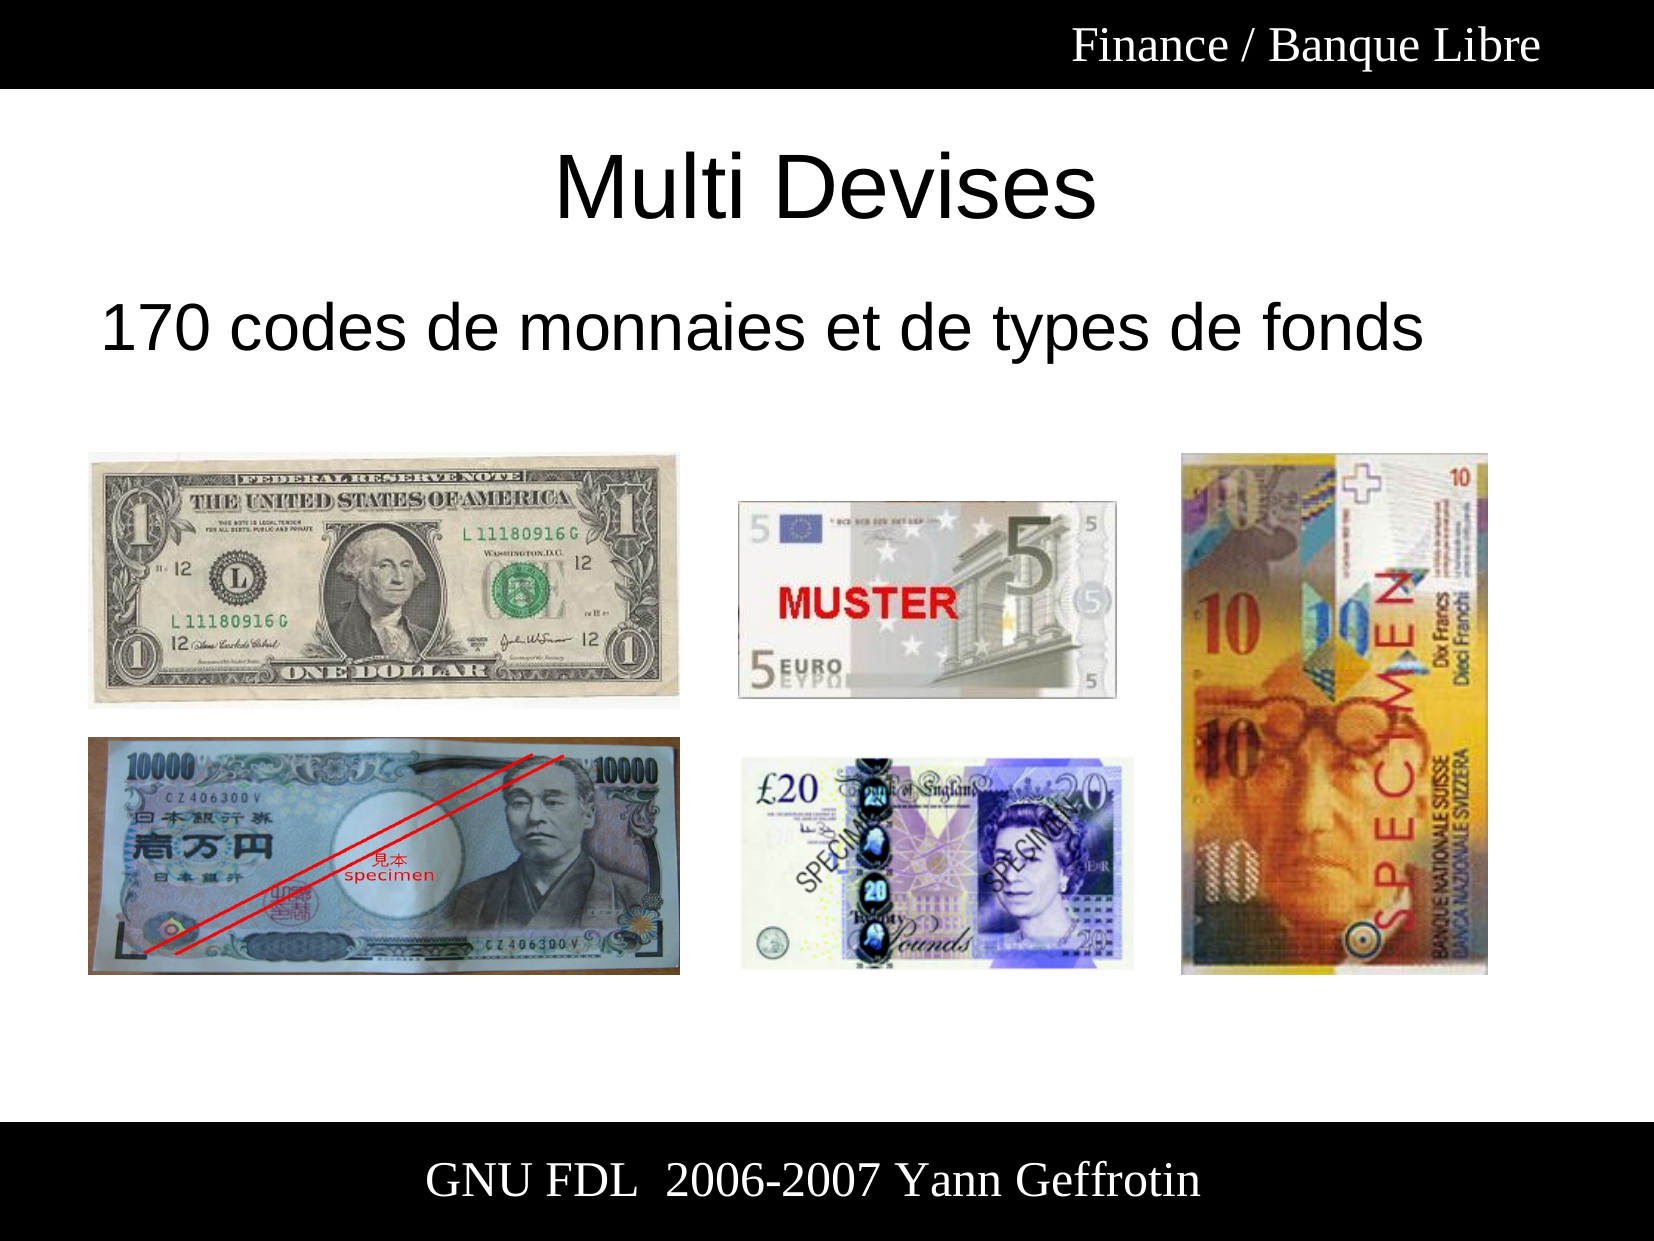

# Multi Devises
170 codes de monnaies et de types de fonds